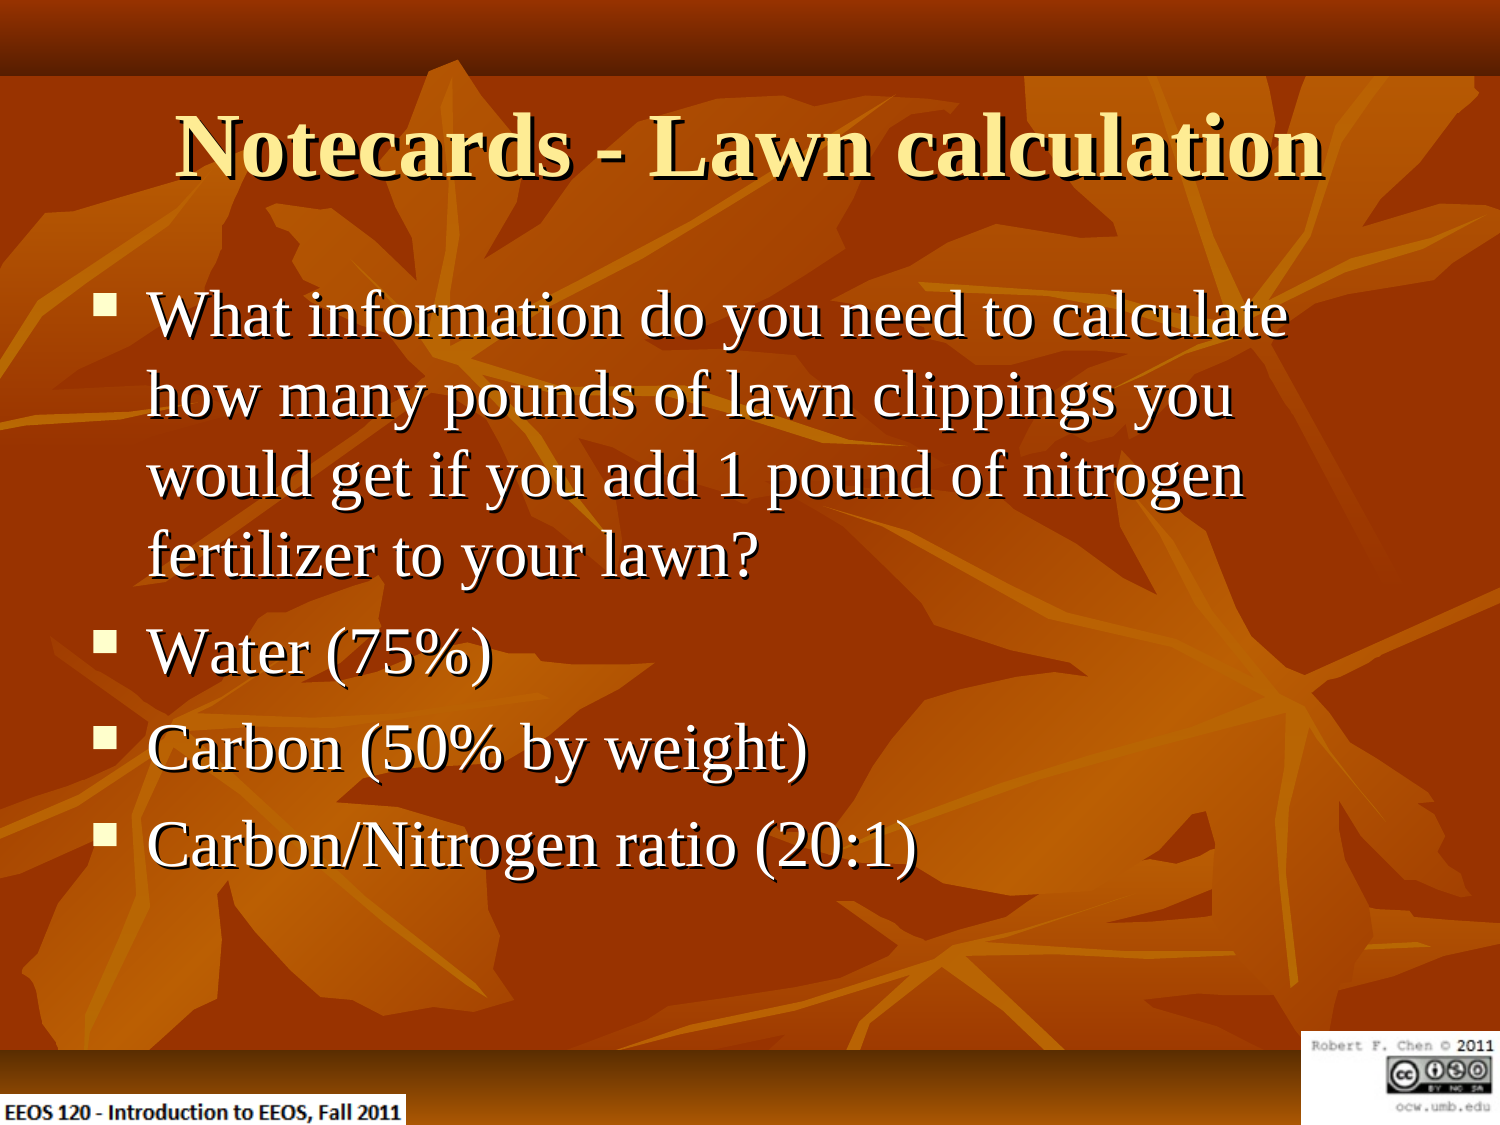

# Notecards - Lawn calculation
What information do you need to calculate how many pounds of lawn clippings you would get if you add 1 pound of nitrogen fertilizer to your lawn?
Water (75%)
Carbon (50% by weight)
Carbon/Nitrogen ratio (20:1)